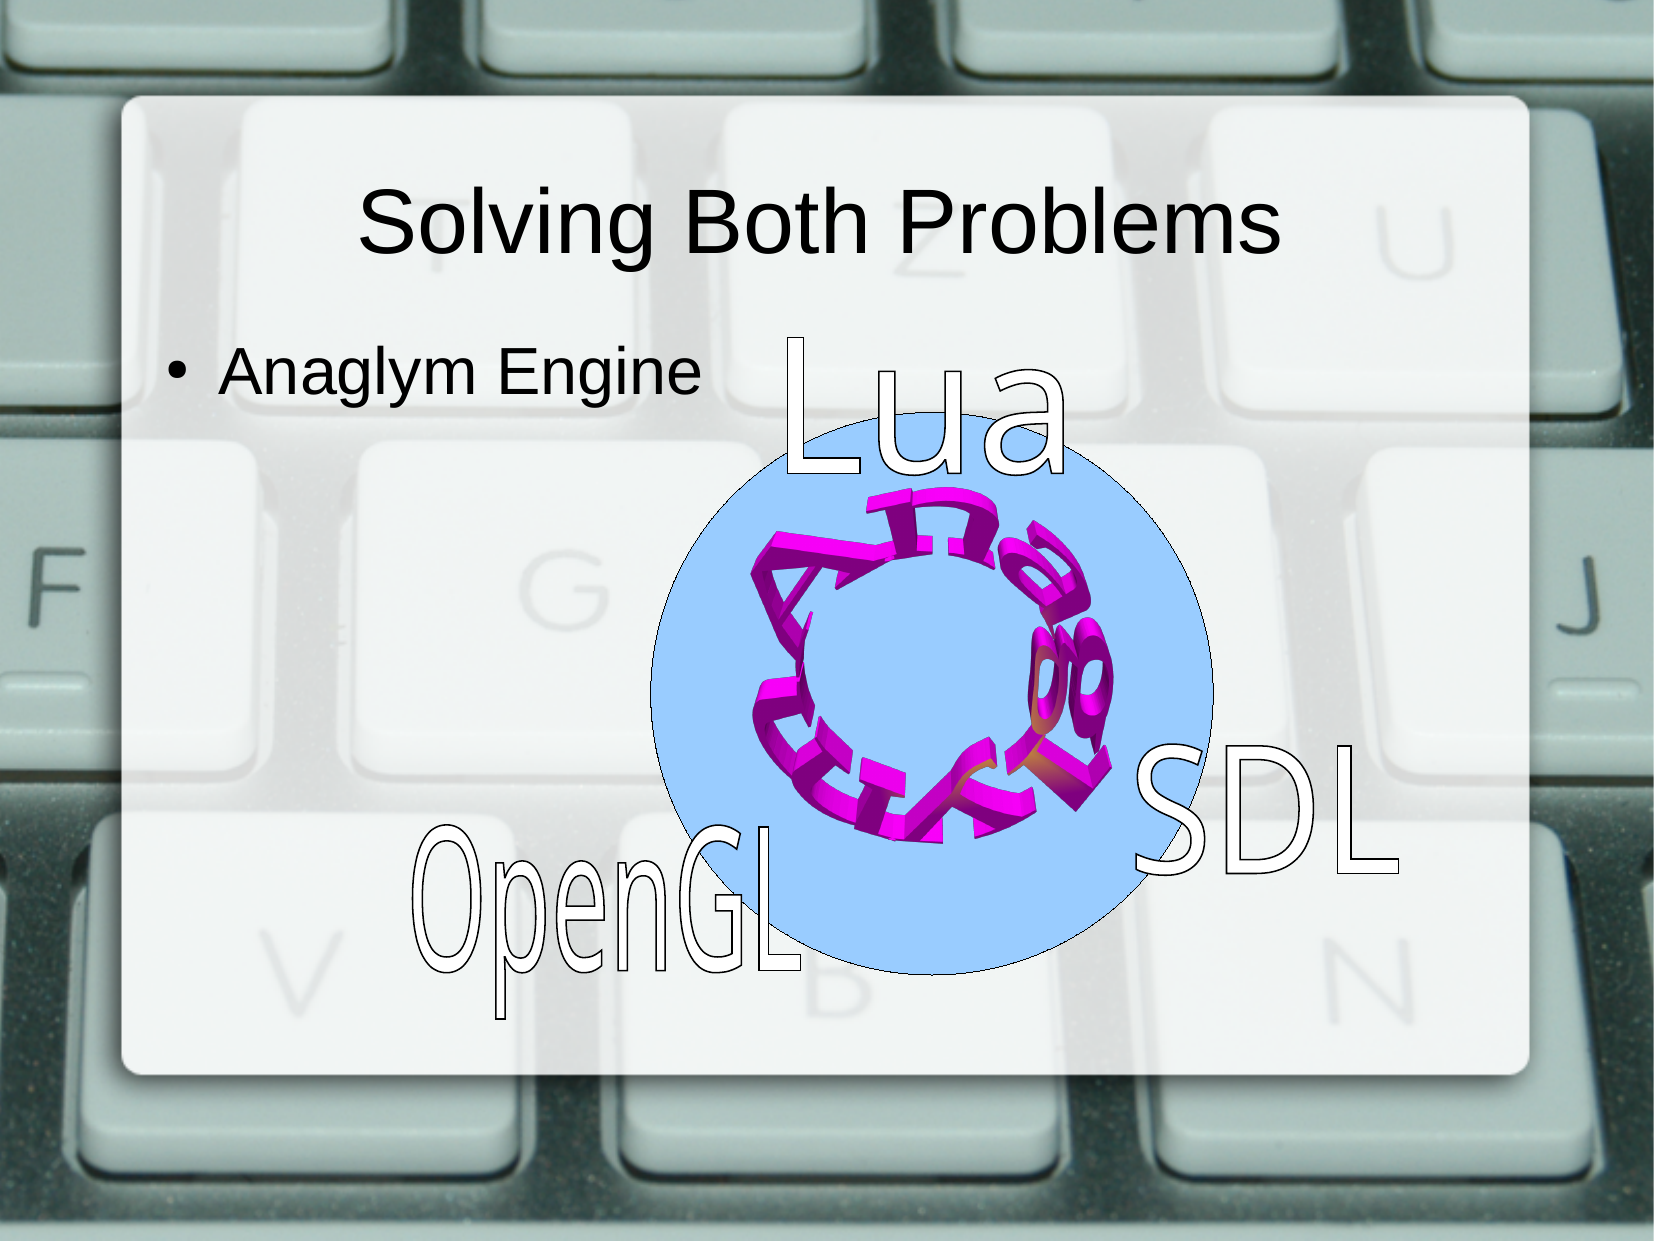

# Solving Both Problems
Anaglym Engine
Lua
Anaglym
SDL
OpenGL